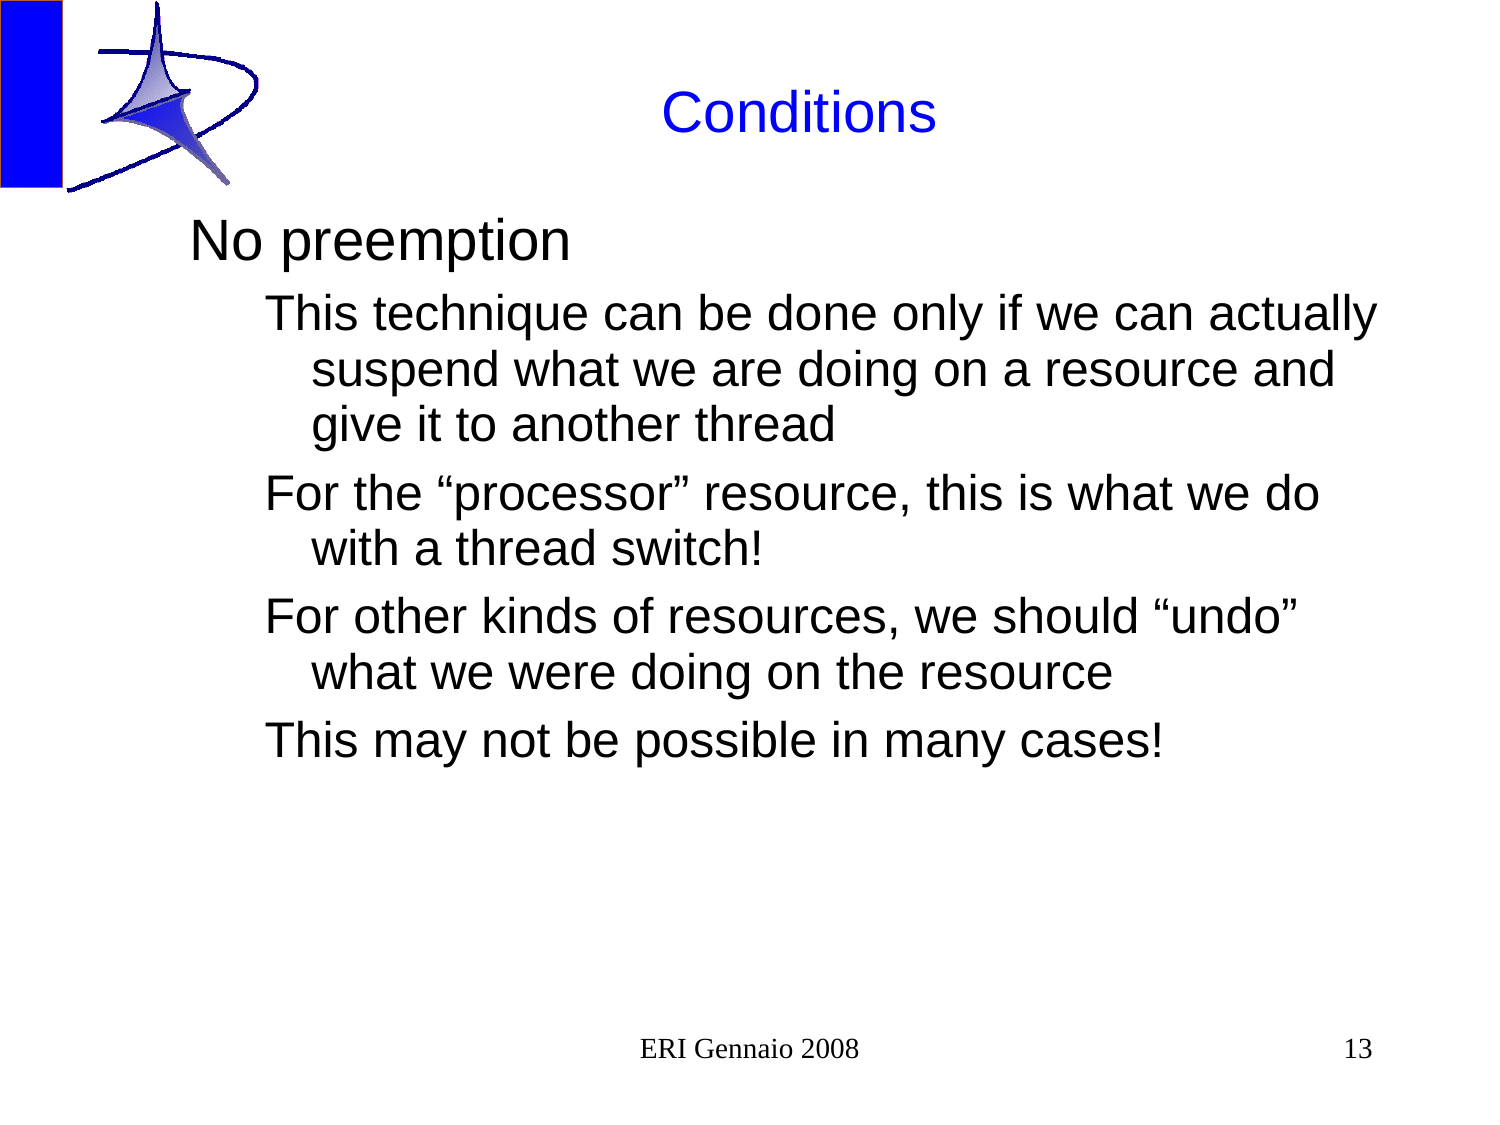

# Conditions
No preemption
This technique can be done only if we can actually suspend what we are doing on a resource and give it to another thread
For the “processor” resource, this is what we do with a thread switch!
For other kinds of resources, we should “undo” what we were doing on the resource
This may not be possible in many cases!
ERI Gennaio 2008
13